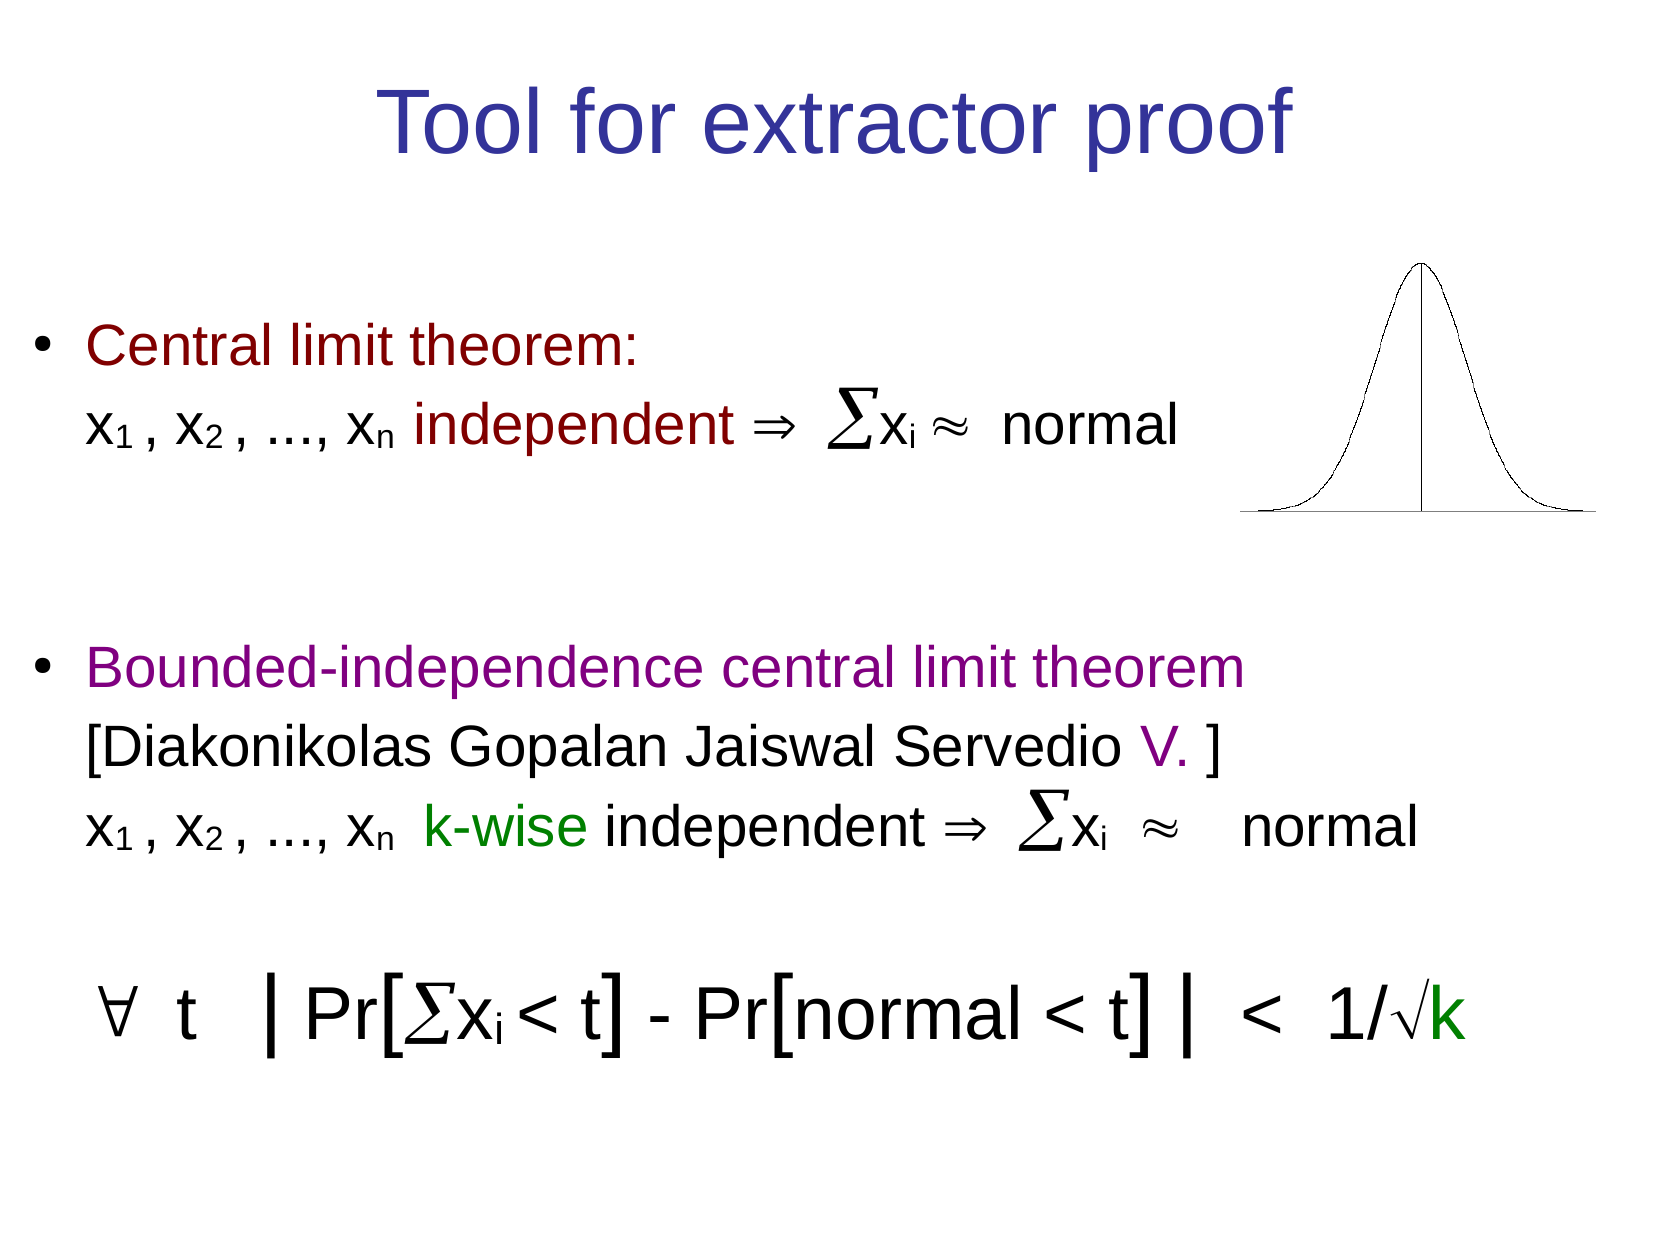

Tool for extractor proof
# Central limit theorem:
x1 , x2 , ..., xn independent  xi  normal
Bounded-independence central limit theorem
[Diakonikolas Gopalan Jaiswal Servedio V. ]
x1 , x2 , ..., xn k-wise independent  xi  normal
 t | Pr[xi < t] - Pr[normal < t] | < 1/k